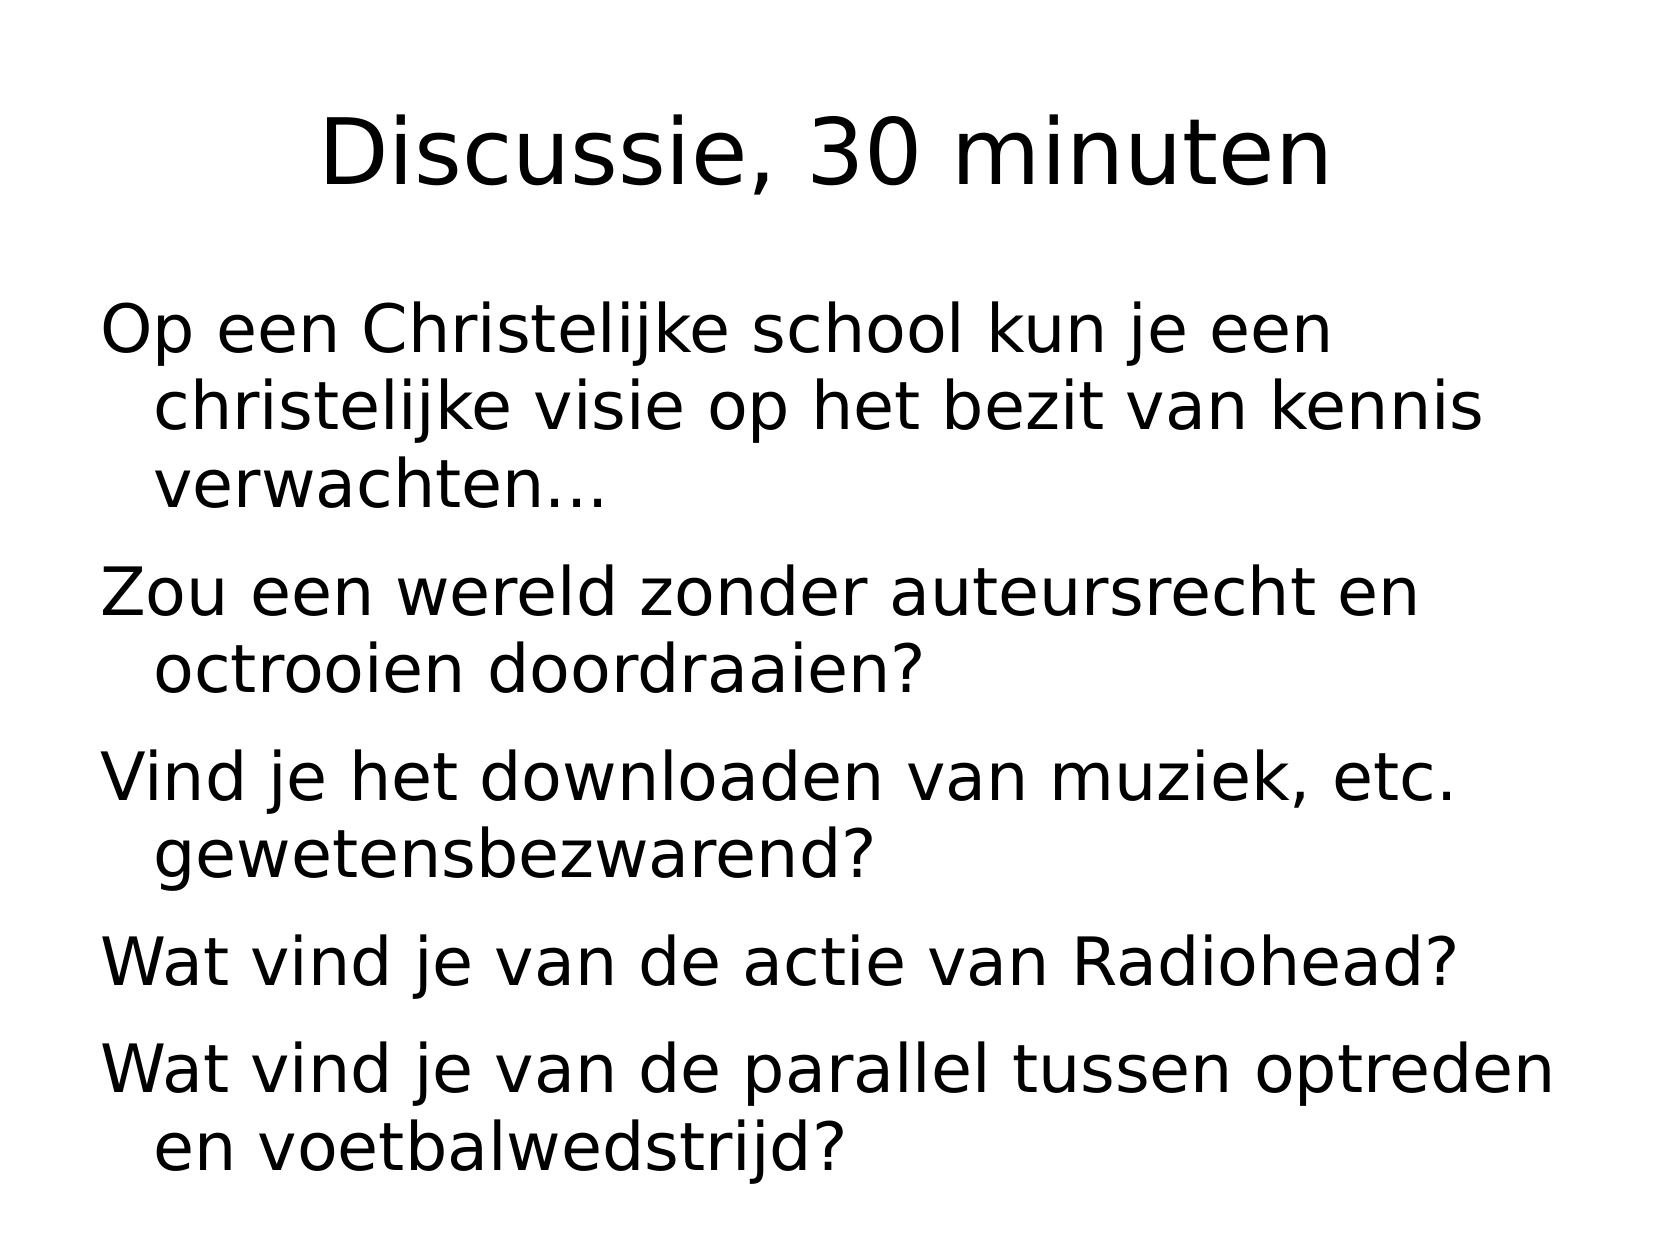

# Discussie, 30 minuten
Op een Christelijke school kun je een christelijke visie op het bezit van kennis verwachten...
Zou een wereld zonder auteursrecht en octrooien doordraaien?
Vind je het downloaden van muziek, etc. gewetensbezwarend?
Wat vind je van de actie van Radiohead?
Wat vind je van de parallel tussen optreden en voetbalwedstrijd?